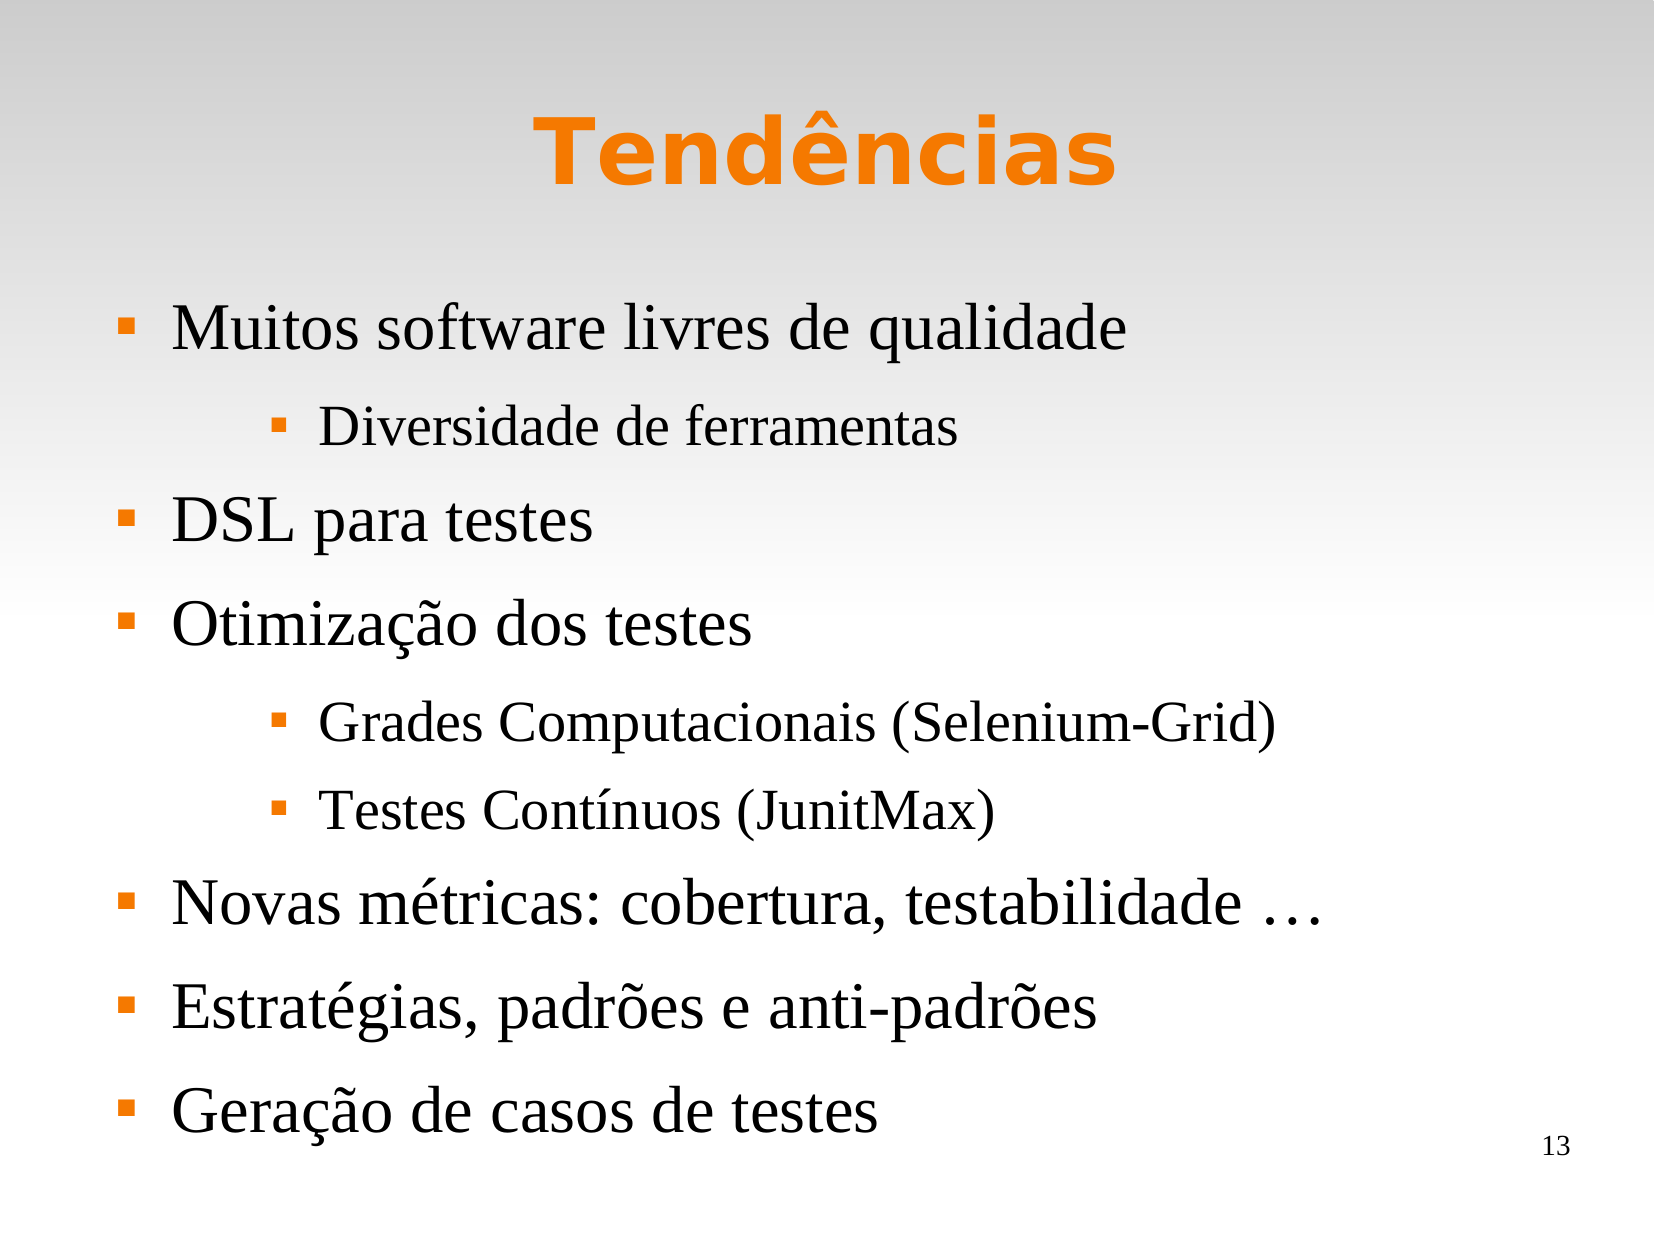

# Tendências
Muitos software livres de qualidade
Diversidade de ferramentas
DSL para testes
Otimização dos testes
Grades Computacionais (Selenium-Grid)
Testes Contínuos (JunitMax)
Novas métricas: cobertura, testabilidade …
Estratégias, padrões e anti-padrões
Geração de casos de testes
13